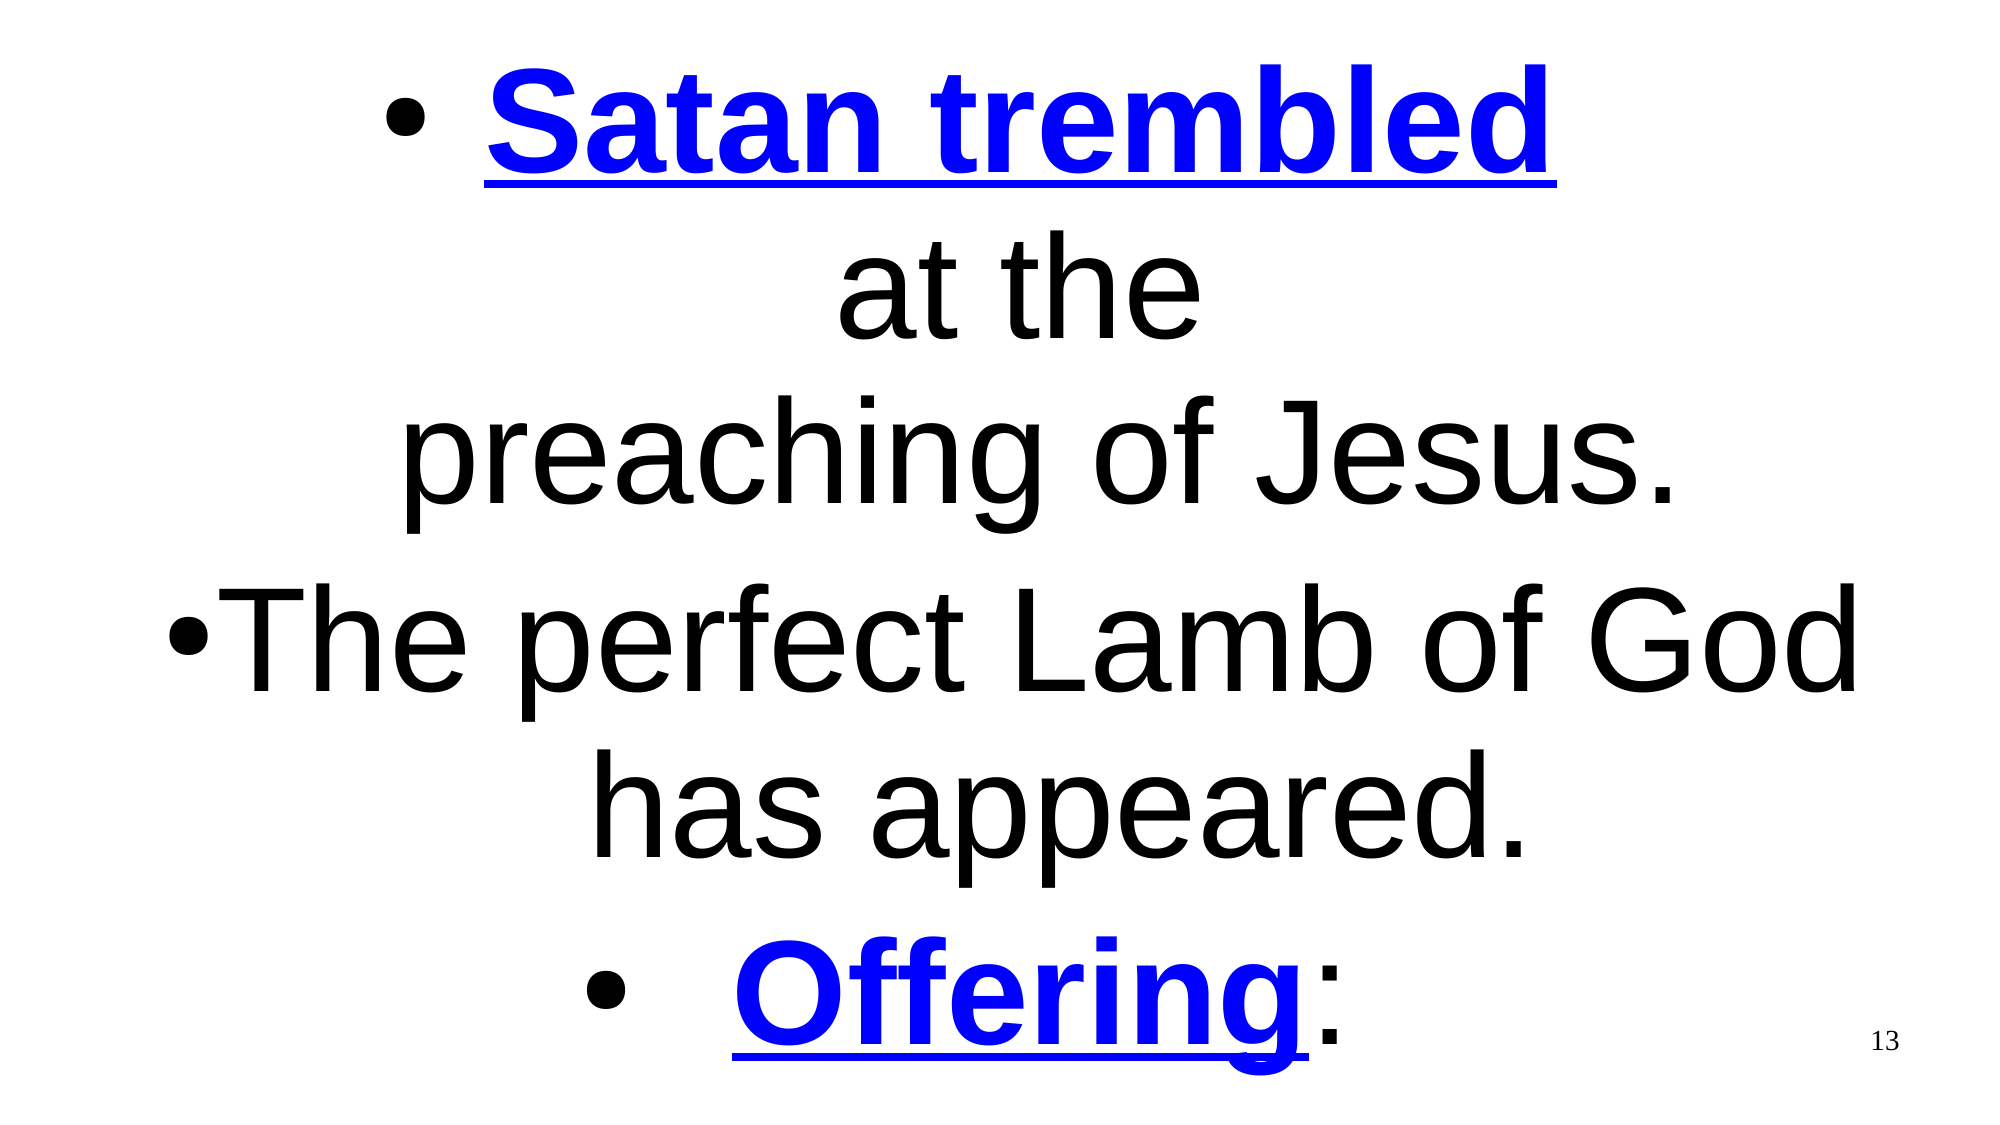

# Satan trembled at the preaching of Jesus.
The perfect Lamb of God
 has appeared.
Offering:
13